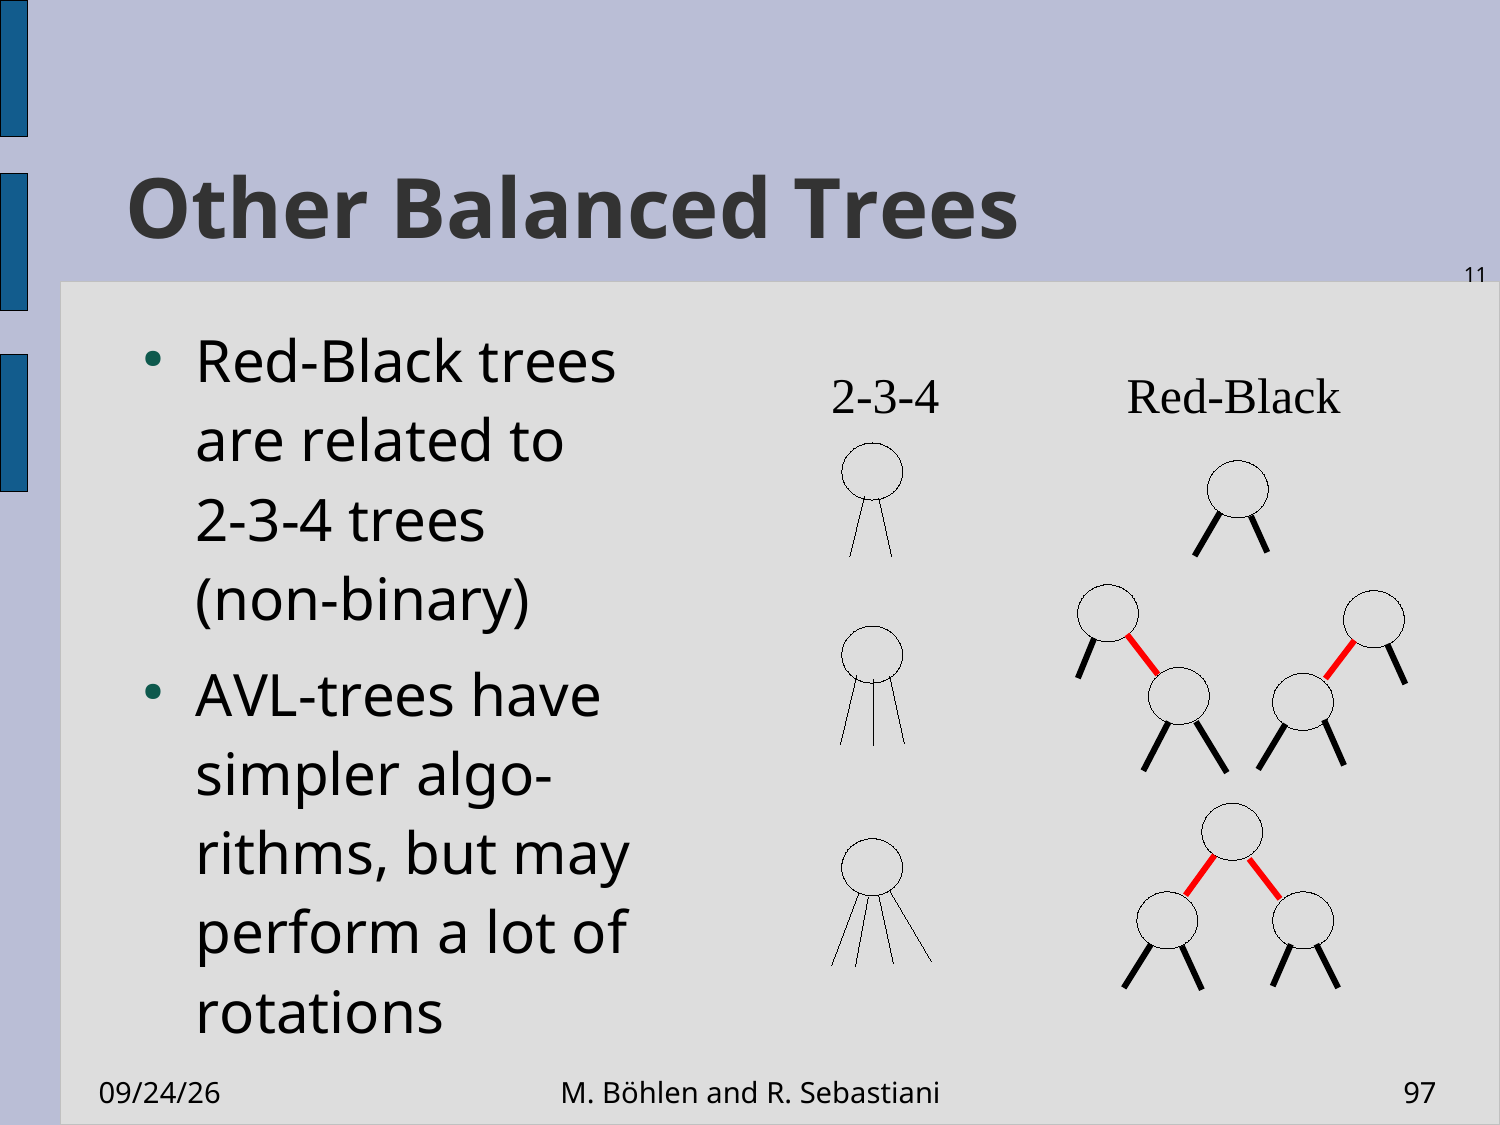

Other Balanced Trees
11
# Red-Black trees are related to 2-3-4 trees (non-binary)
AVL-trees have
simpler algo-
rithms, but may
perform a lot of
rotations
2-3-4 Red-Black
M. Böhlen and R. Sebastiani
97